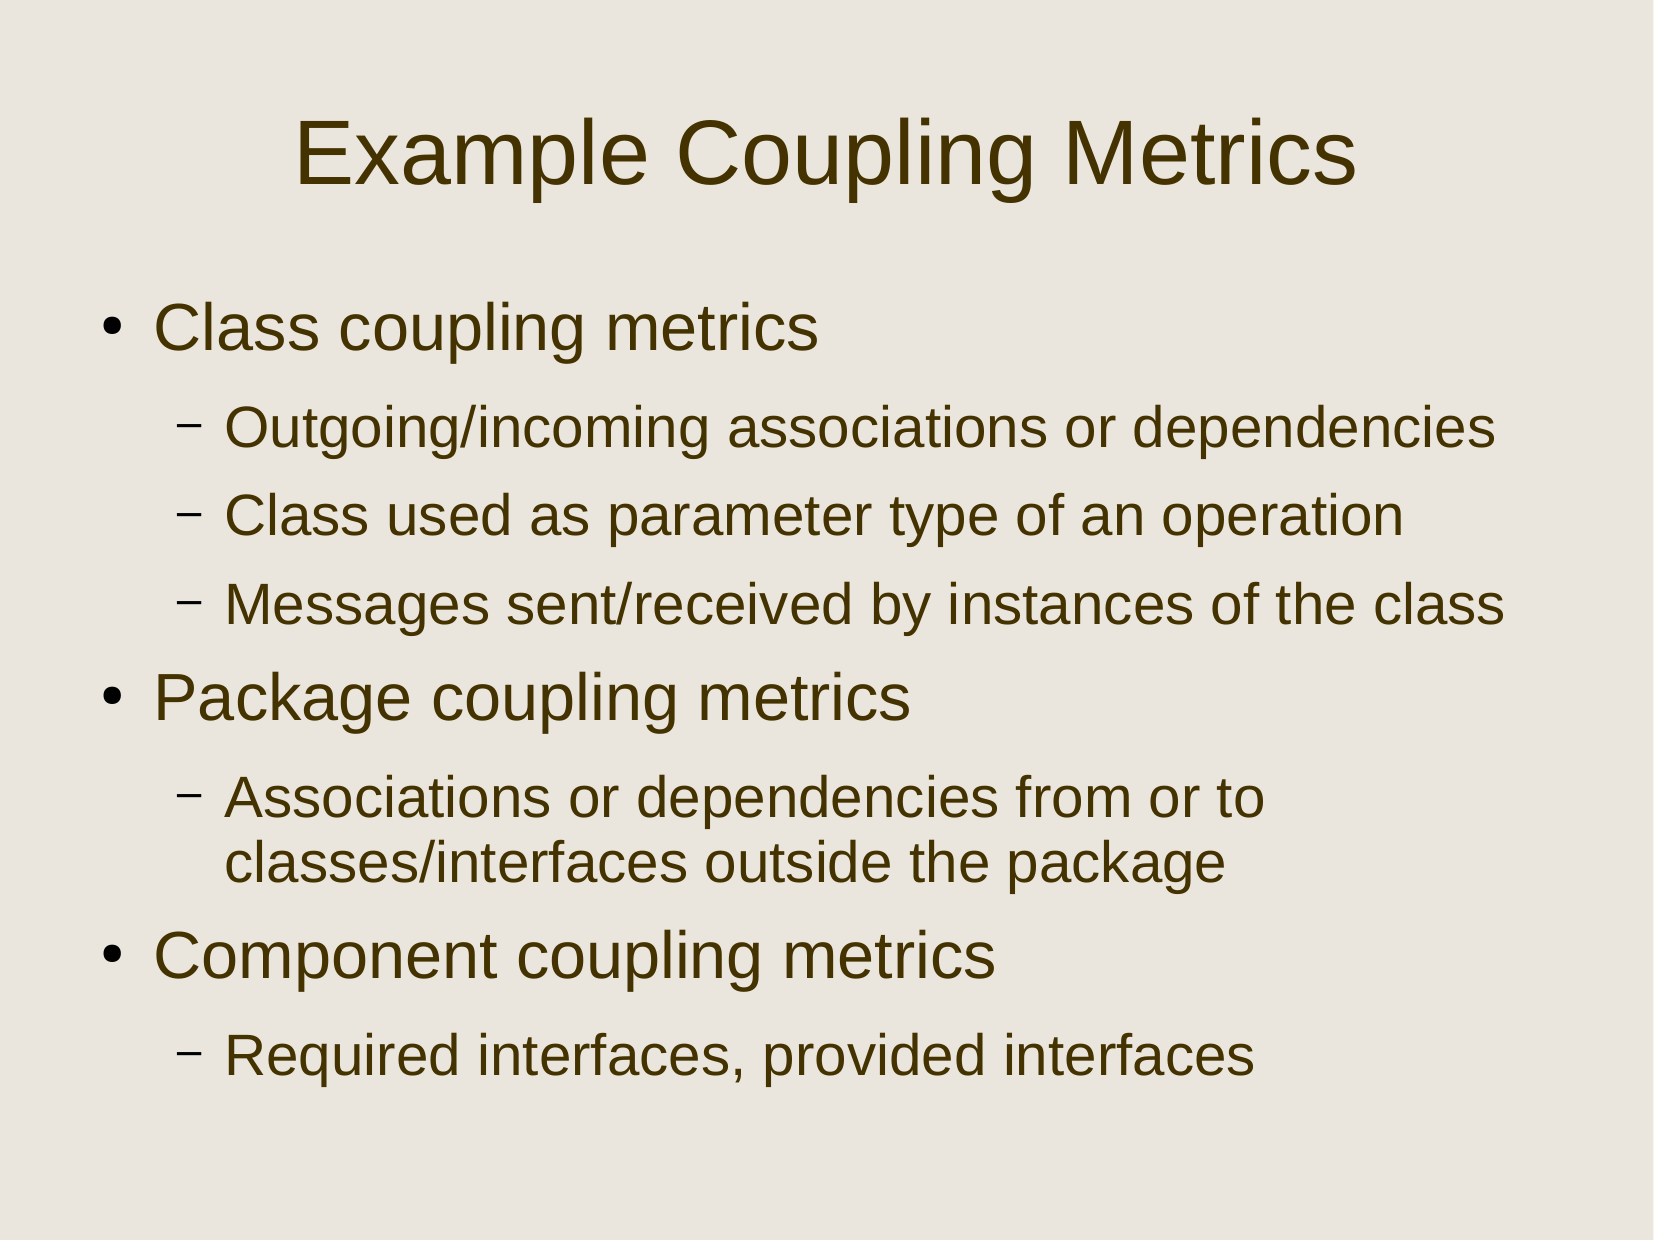

# Example Coupling Metrics
Class coupling metrics
Outgoing/incoming associations or dependencies
Class used as parameter type of an operation
Messages sent/received by instances of the class
Package coupling metrics
Associations or dependencies from or to classes/interfaces outside the package
Component coupling metrics
Required interfaces, provided interfaces